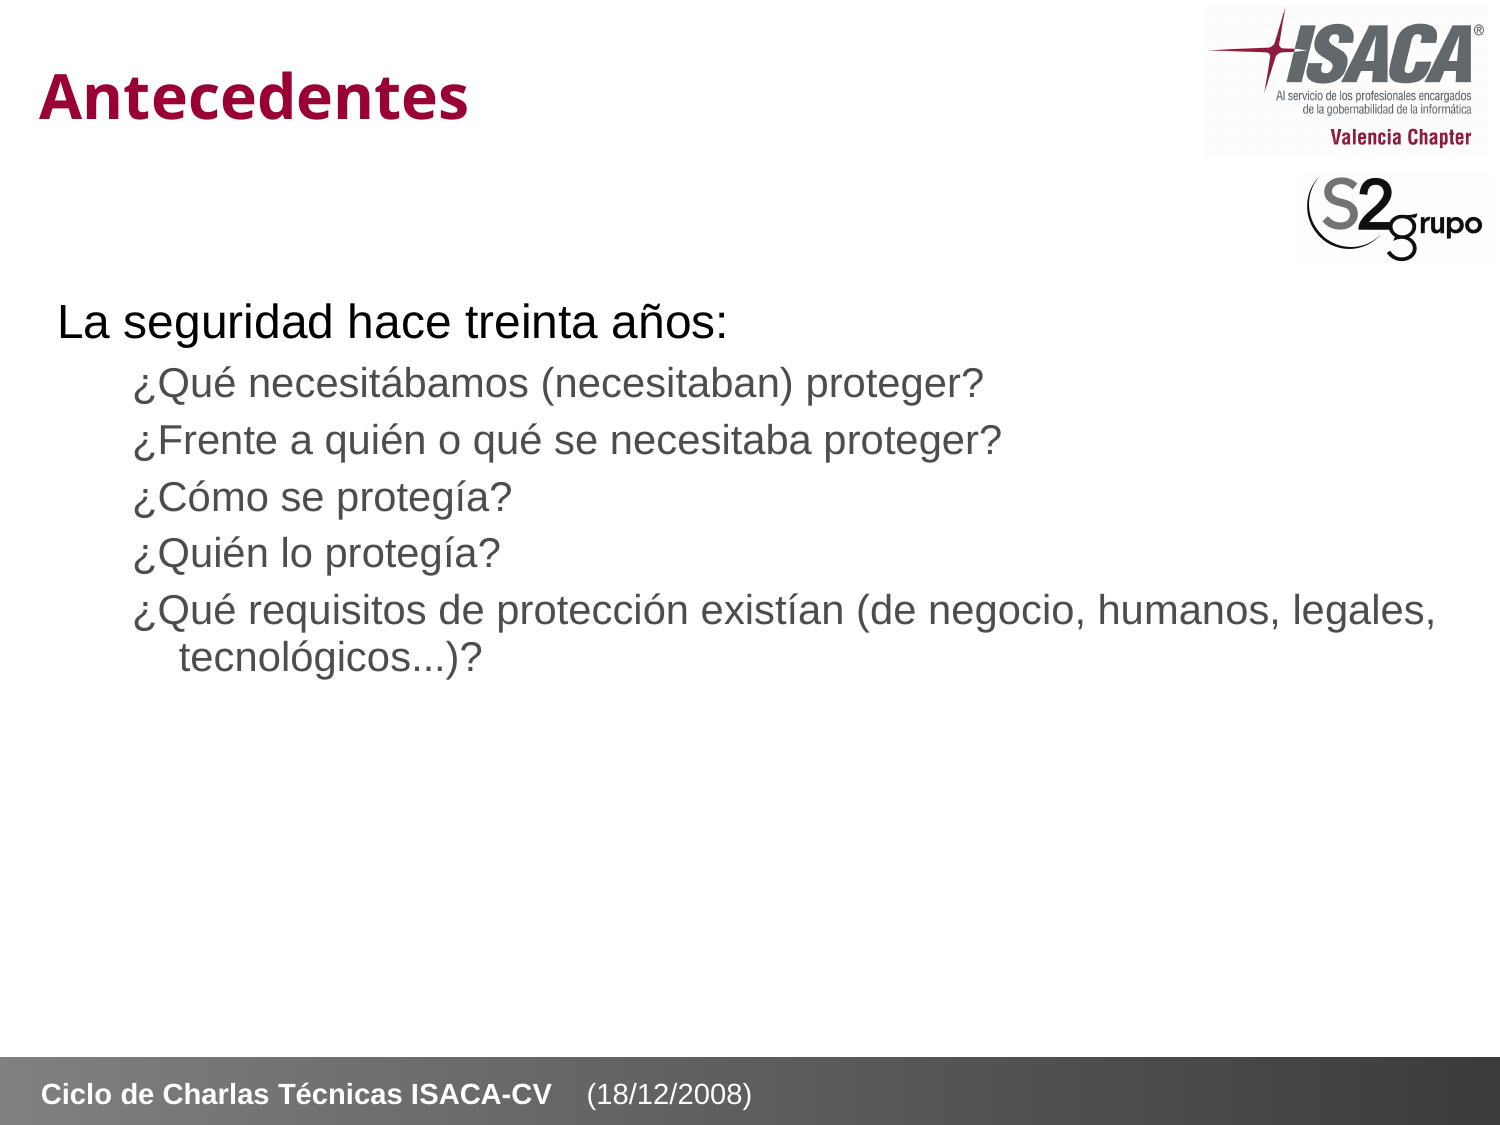

Antecedentes
# La seguridad hace treinta años:
¿Qué necesitábamos (necesitaban) proteger?
¿Frente a quién o qué se necesitaba proteger?
¿Cómo se protegía?
¿Quién lo protegía?
¿Qué requisitos de protección existían (de negocio, humanos, legales, tecnológicos...)?